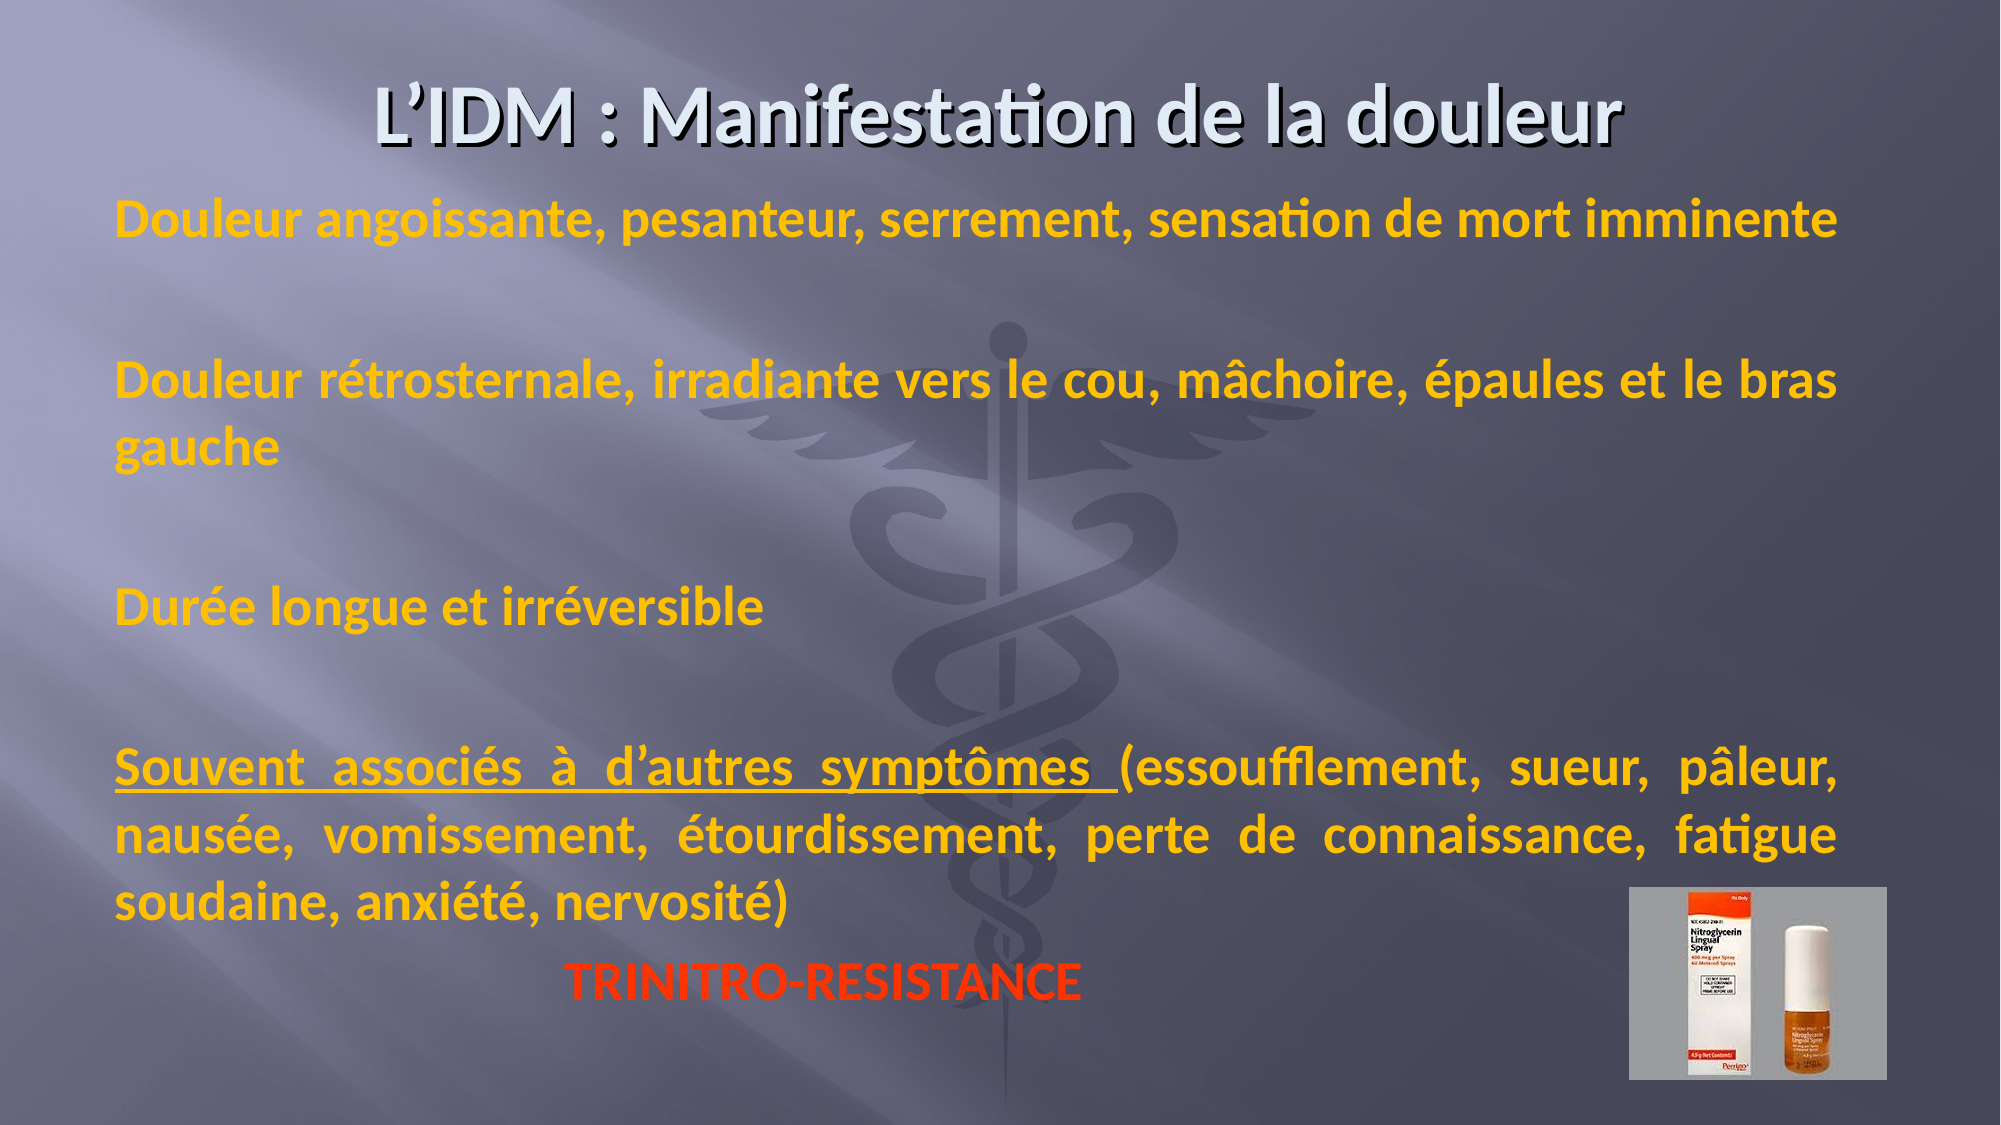

L’IDM : Manifestation de la douleur
# Douleur angoissante, pesanteur, serrement, sensation de mort imminente
Douleur rétrosternale, irradiante vers le cou, mâchoire, épaules et le bras gauche
Durée longue et irréversible
Souvent associés à d’autres symptômes (essoufflement, sueur, pâleur, nausée, vomissement, étourdissement, perte de connaissance, fatigue soudaine, anxiété, nervosité)
						TRINITRO-RESISTANCE